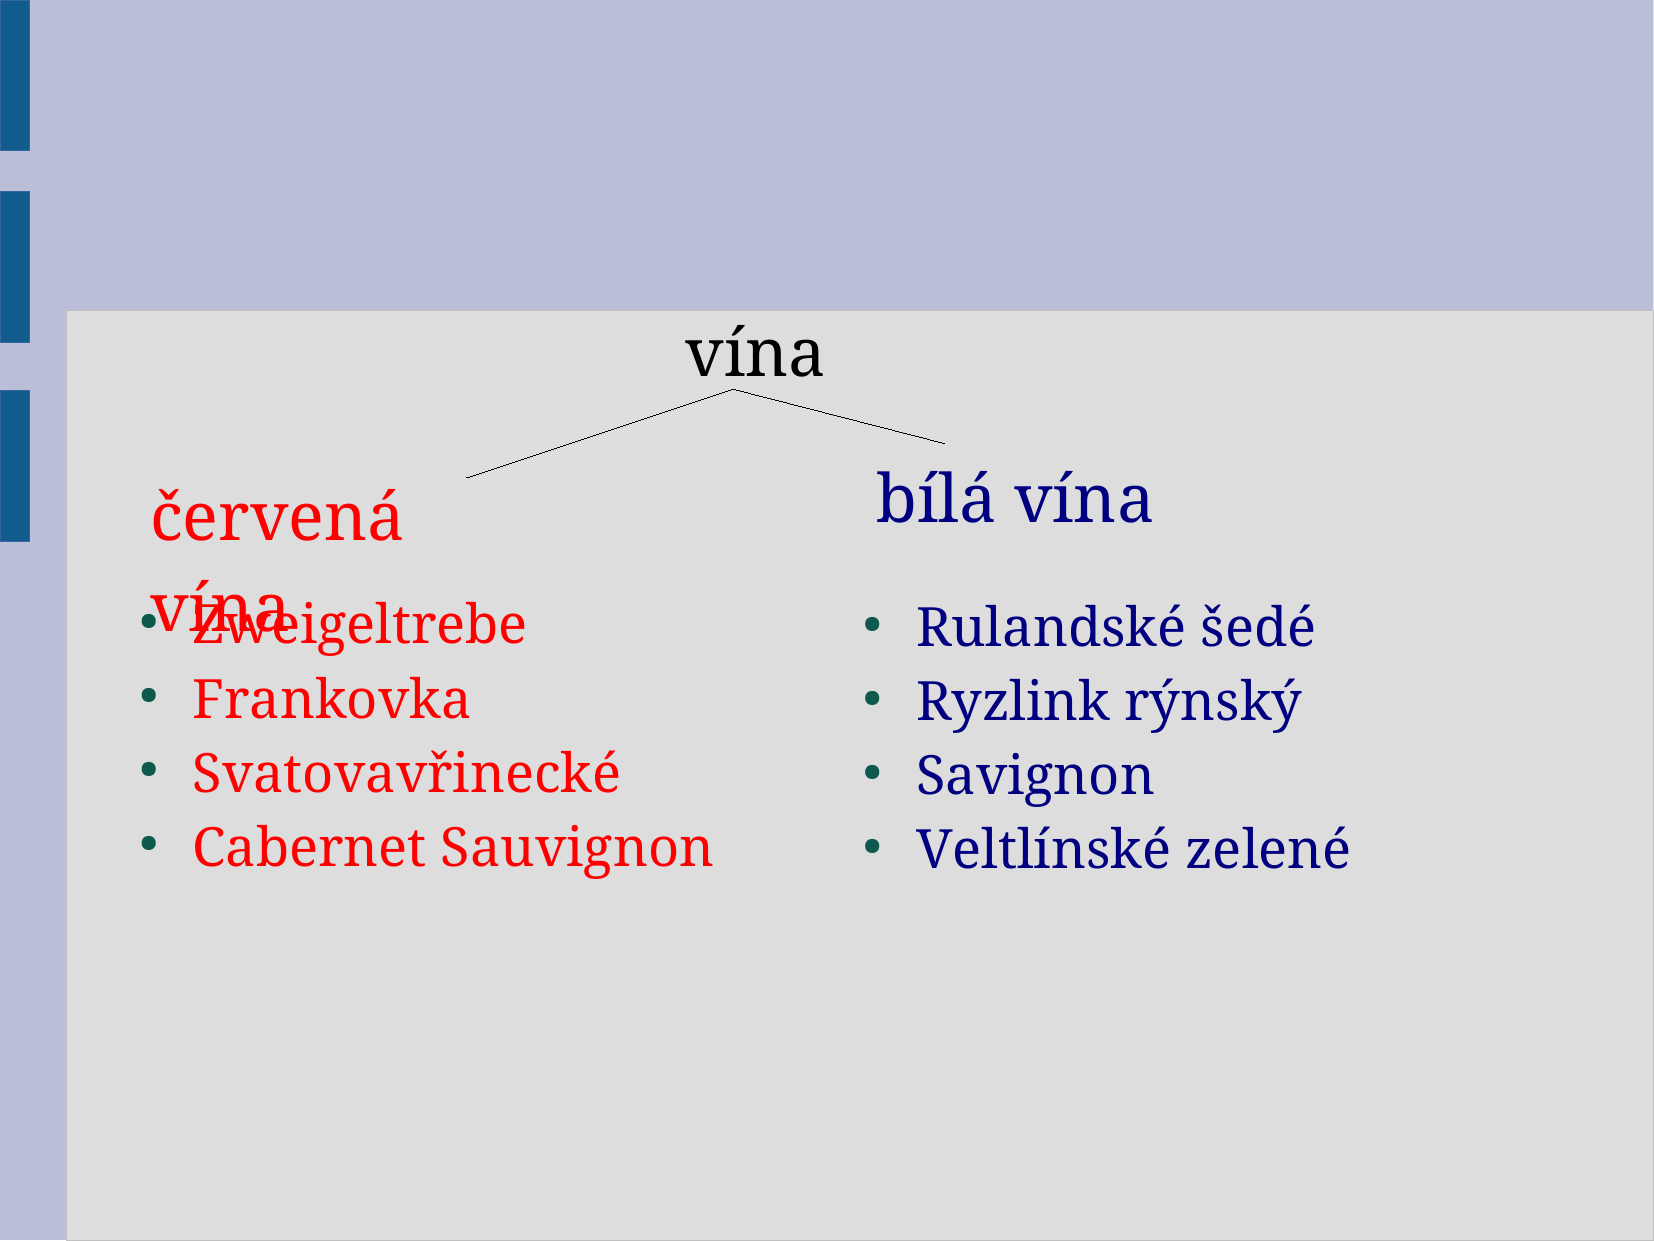

#
vína
bílá vína
červená vína
Rulandské šedé
Ryzlink rýnský
Savignon
Veltlínské zelené
Zweigeltrebe
Frankovka
Svatovavřinecké
Cabernet Sauvignon